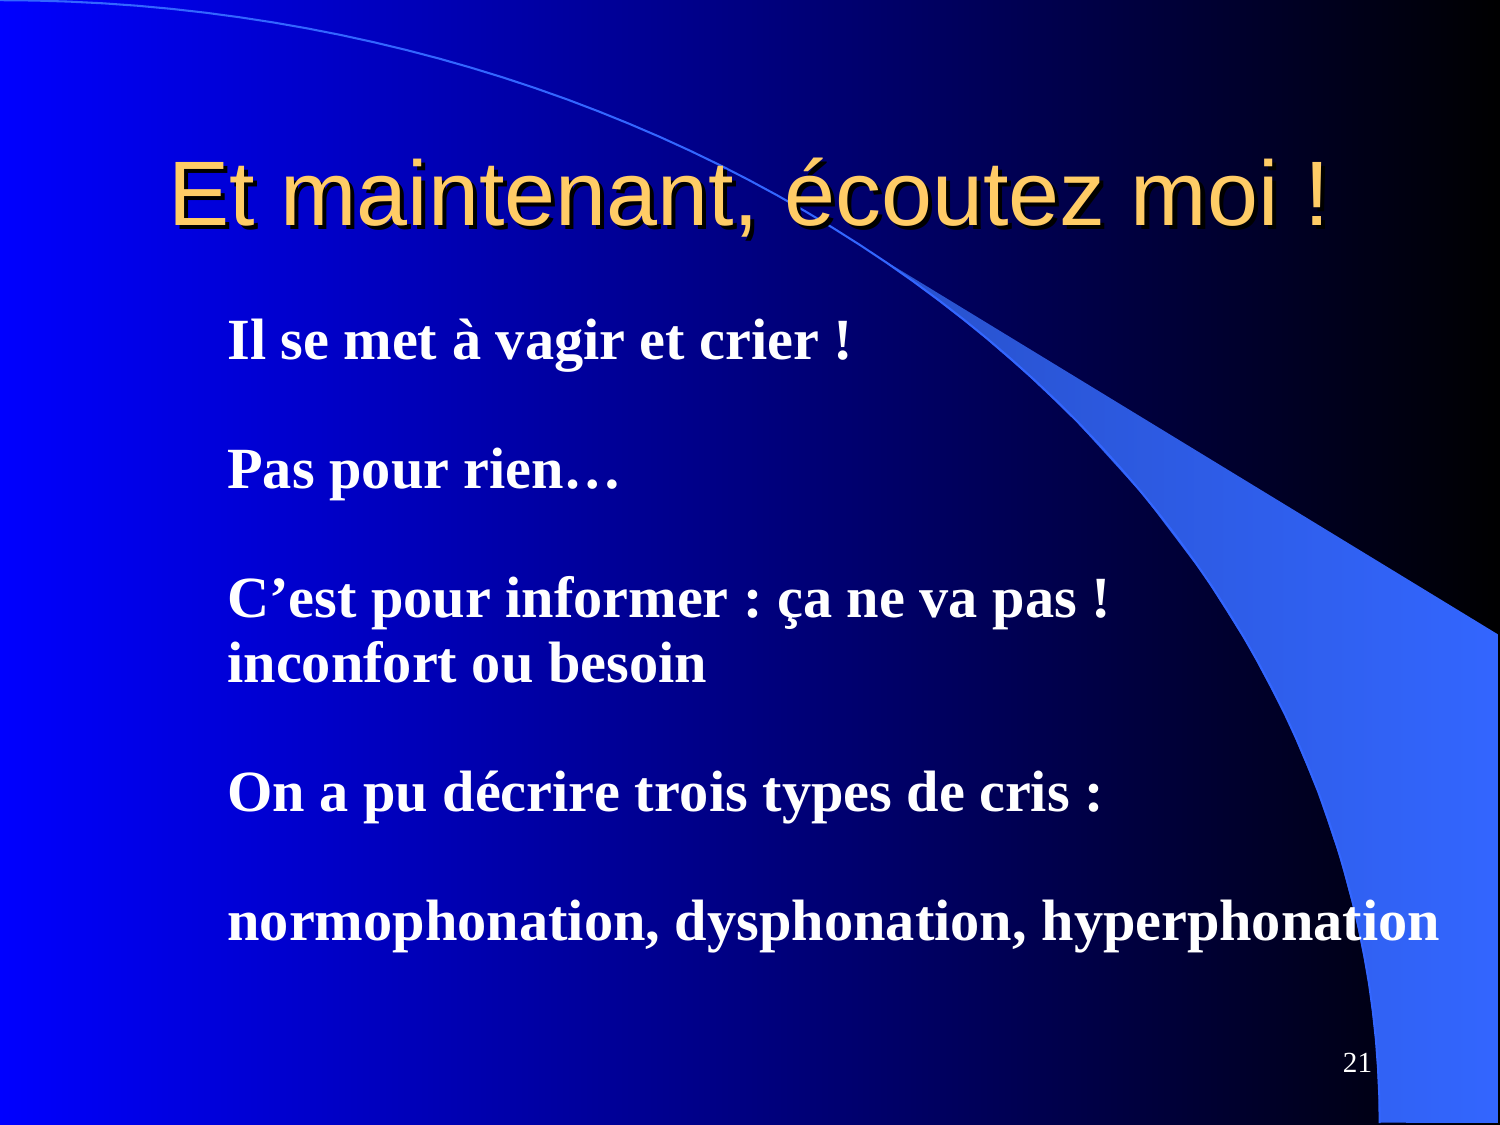

# Et maintenant, écoutez moi !
Il se met à vagir et crier !
Pas pour rien…
C’est pour informer : ça ne va pas !
inconfort ou besoin
On a pu décrire trois types de cris :
normophonation, dysphonation, hyperphonation
21